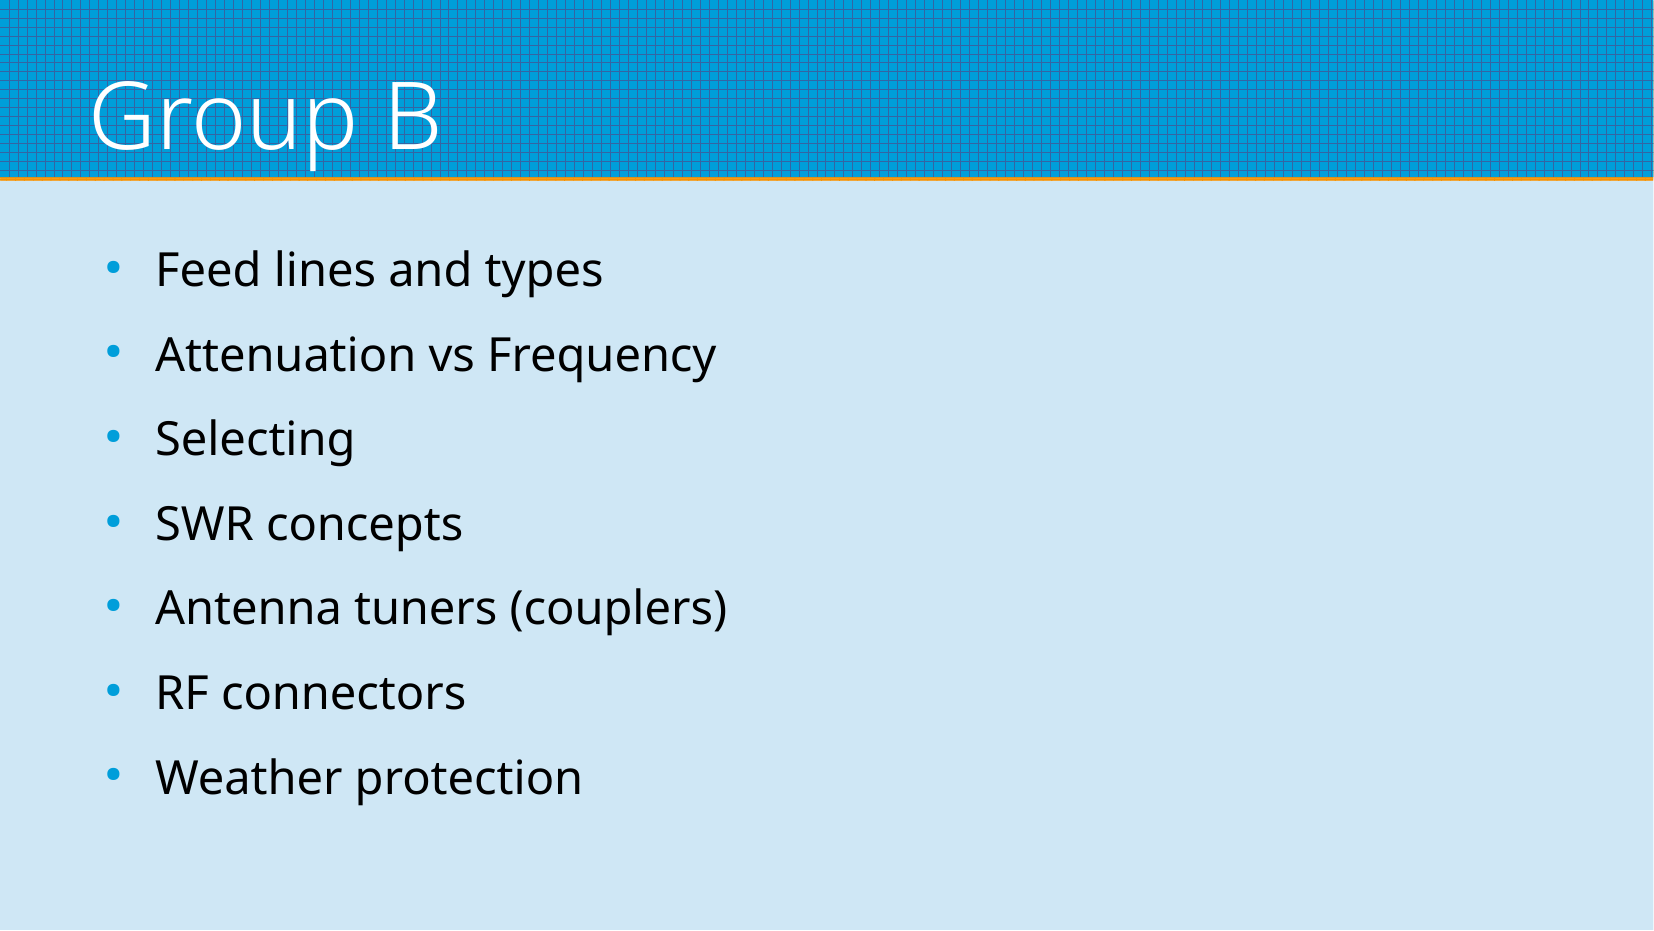

# Group B
Feed lines and types
Attenuation vs Frequency
Selecting
SWR concepts
Antenna tuners (couplers)
RF connectors
Weather protection